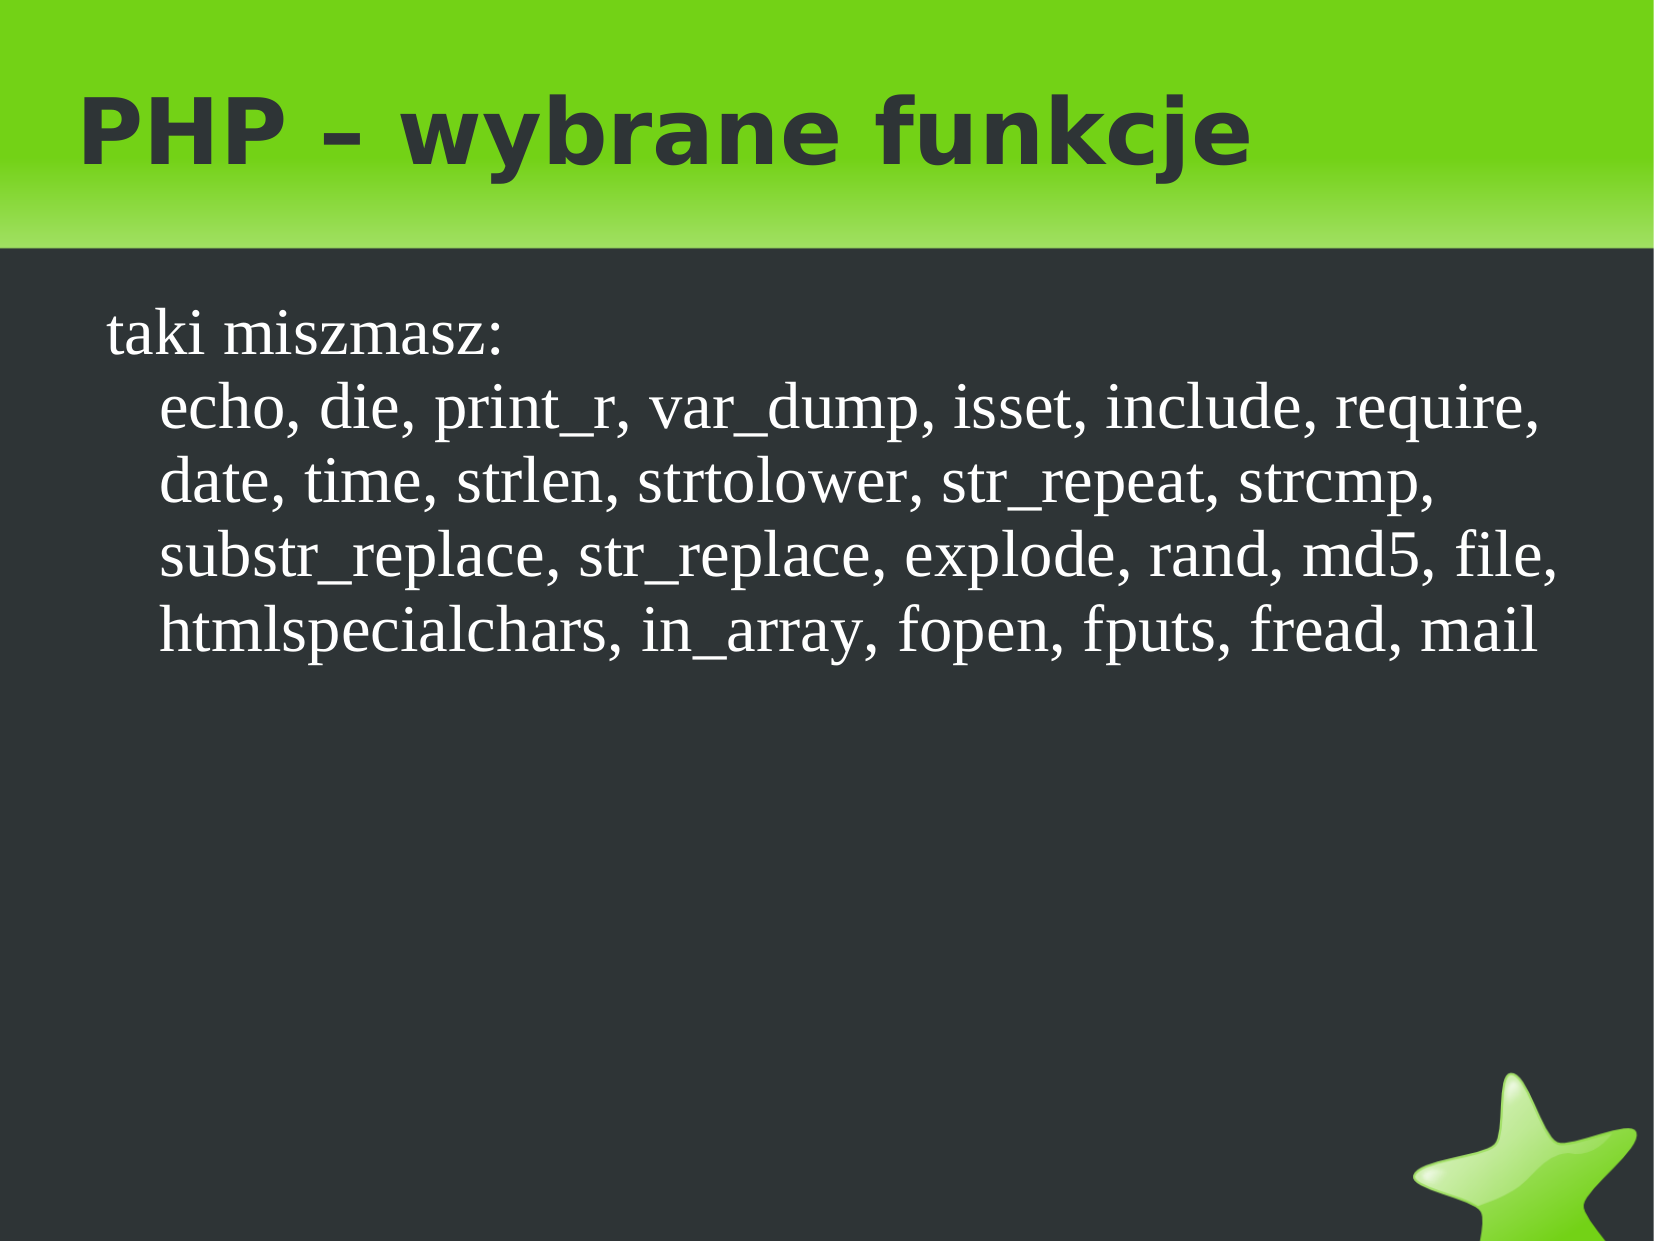

# PHP – wybrane funkcje
taki miszmasz:
echo, die, print_r, var_dump, isset, include, require, date, time, strlen, strtolower, str_repeat, strcmp, substr_replace, str_replace, explode, rand, md5, file, htmlspecialchars, in_array, fopen, fputs, fread, mail